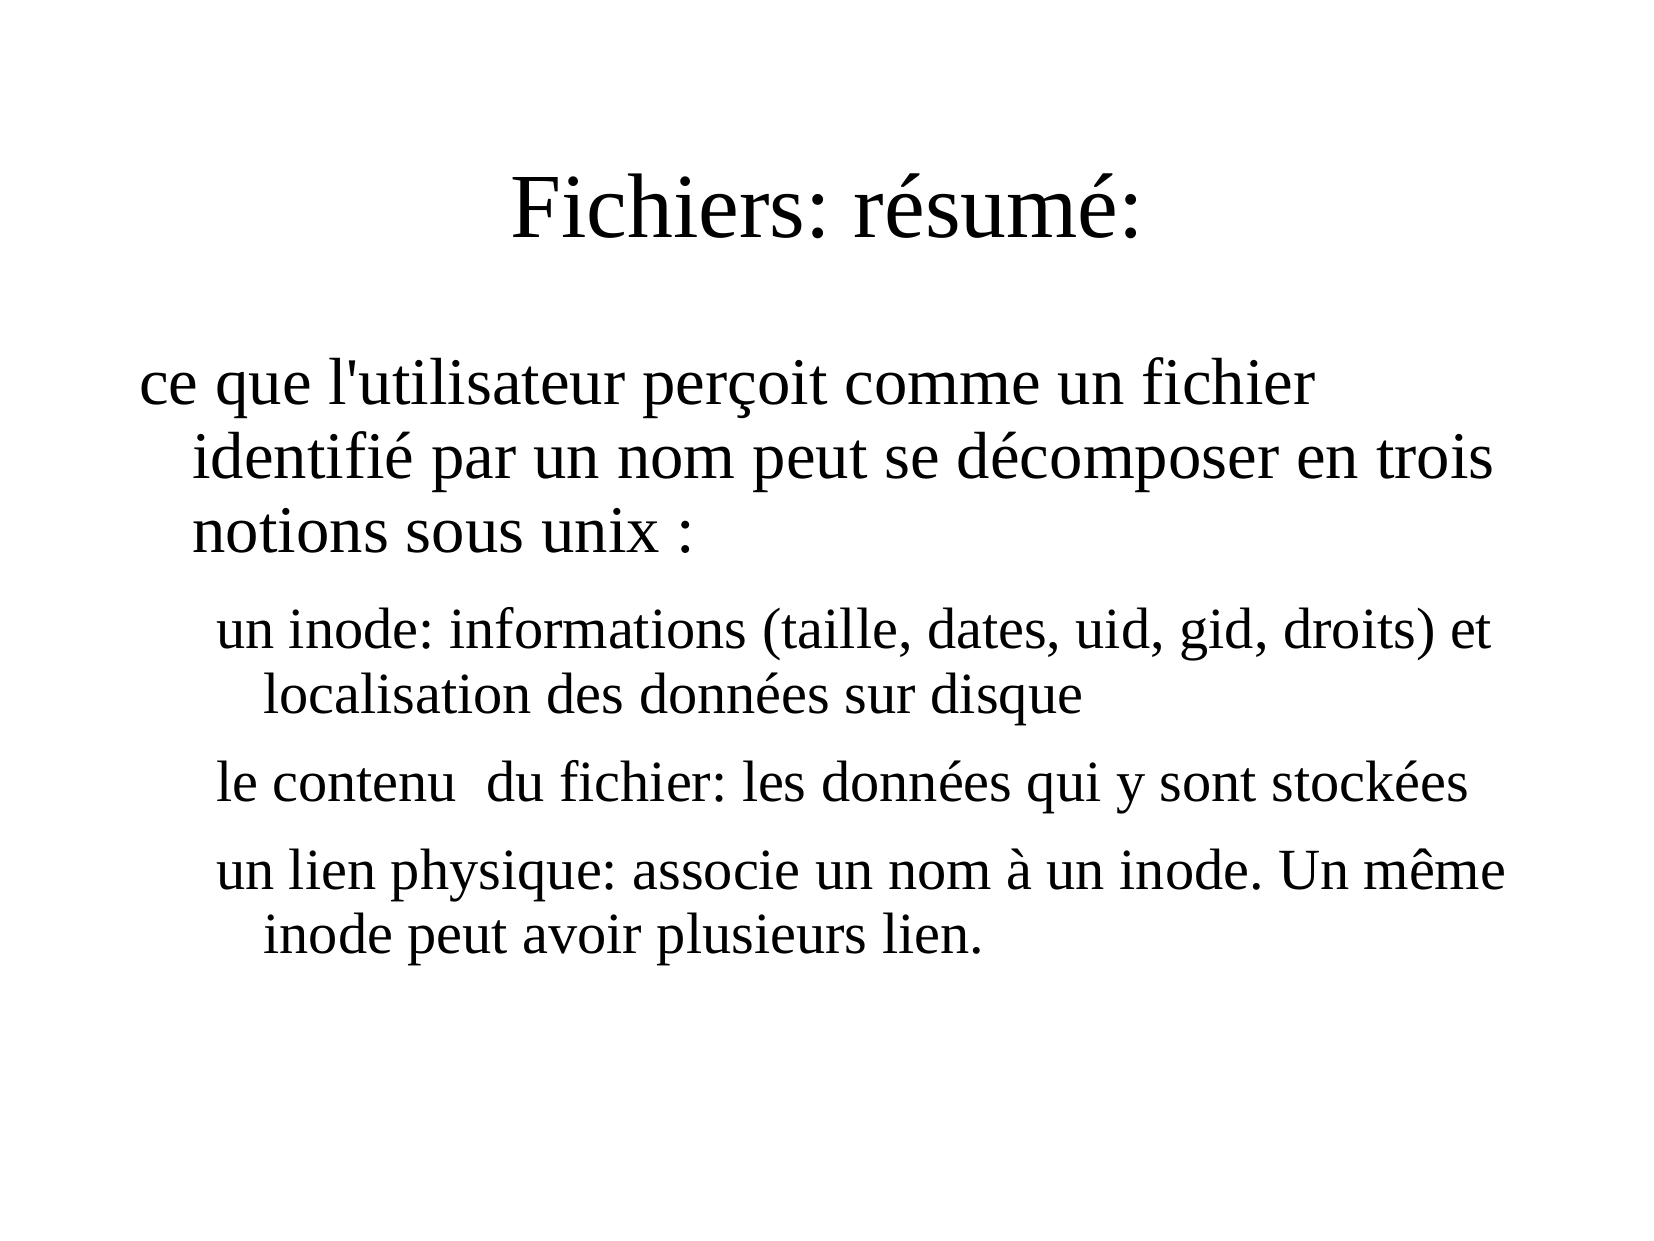

# Fichiers: résumé:
ce que l'utilisateur perçoit comme un fichier identifié par un nom peut se décomposer en trois notions sous unix :
un inode: informations (taille, dates, uid, gid, droits) et localisation des données sur disque
le contenu du fichier: les données qui y sont stockées
un lien physique: associe un nom à un inode. Un même inode peut avoir plusieurs lien.